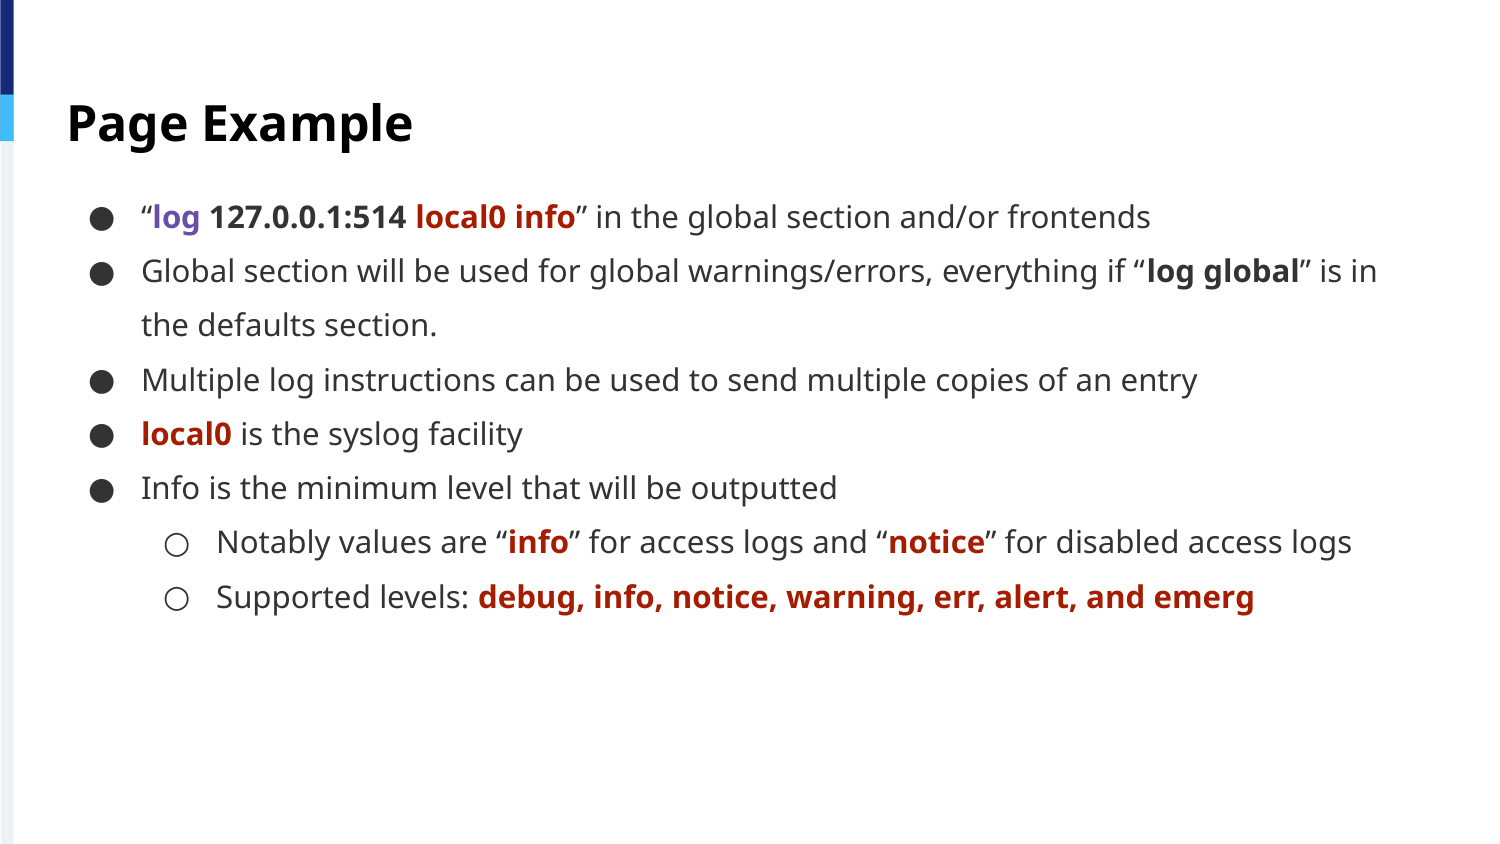

# Page Example
“log 127.0.0.1:514 local0 info” in the global section and/or frontends
Global section will be used for global warnings/errors, everything if “log global” is in the defaults section.
Multiple log instructions can be used to send multiple copies of an entry
local0 is the syslog facility
Info is the minimum level that will be outputted
Notably values are “info” for access logs and “notice” for disabled access logs
Supported levels: debug, info, notice, warning, err, alert, and emerg